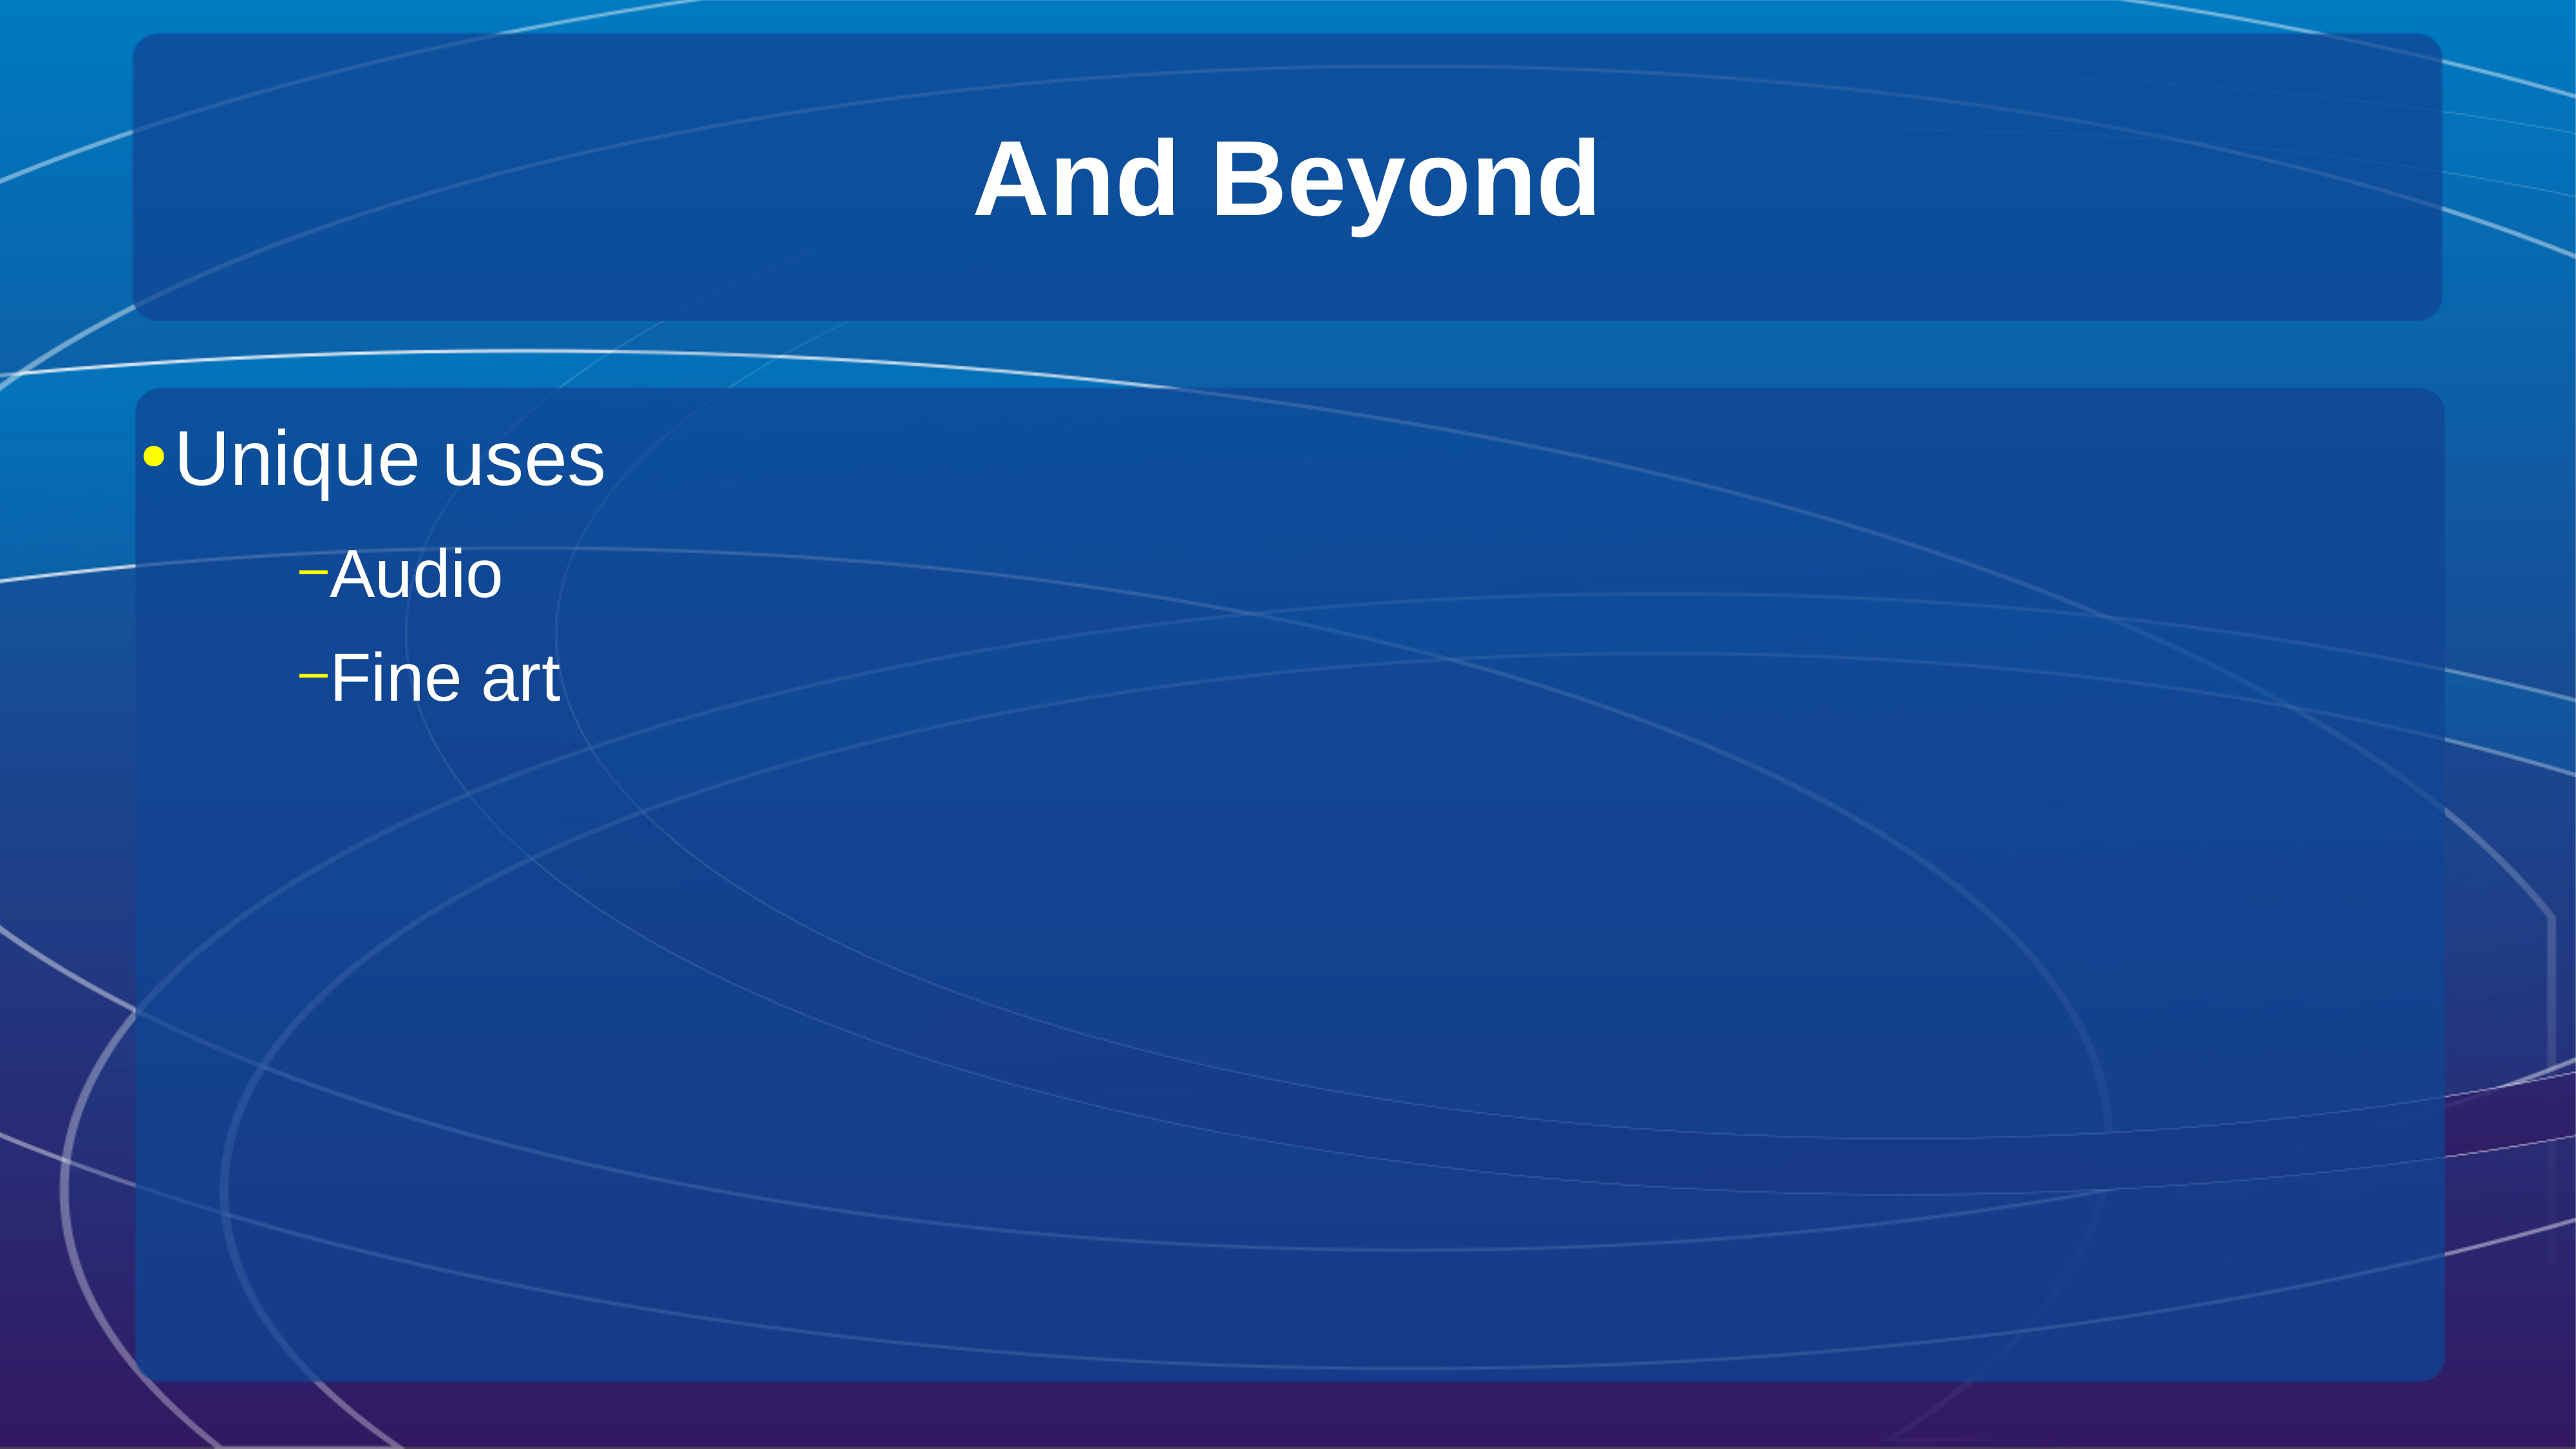

# And Beyond
Unique uses
Audio
Fine art